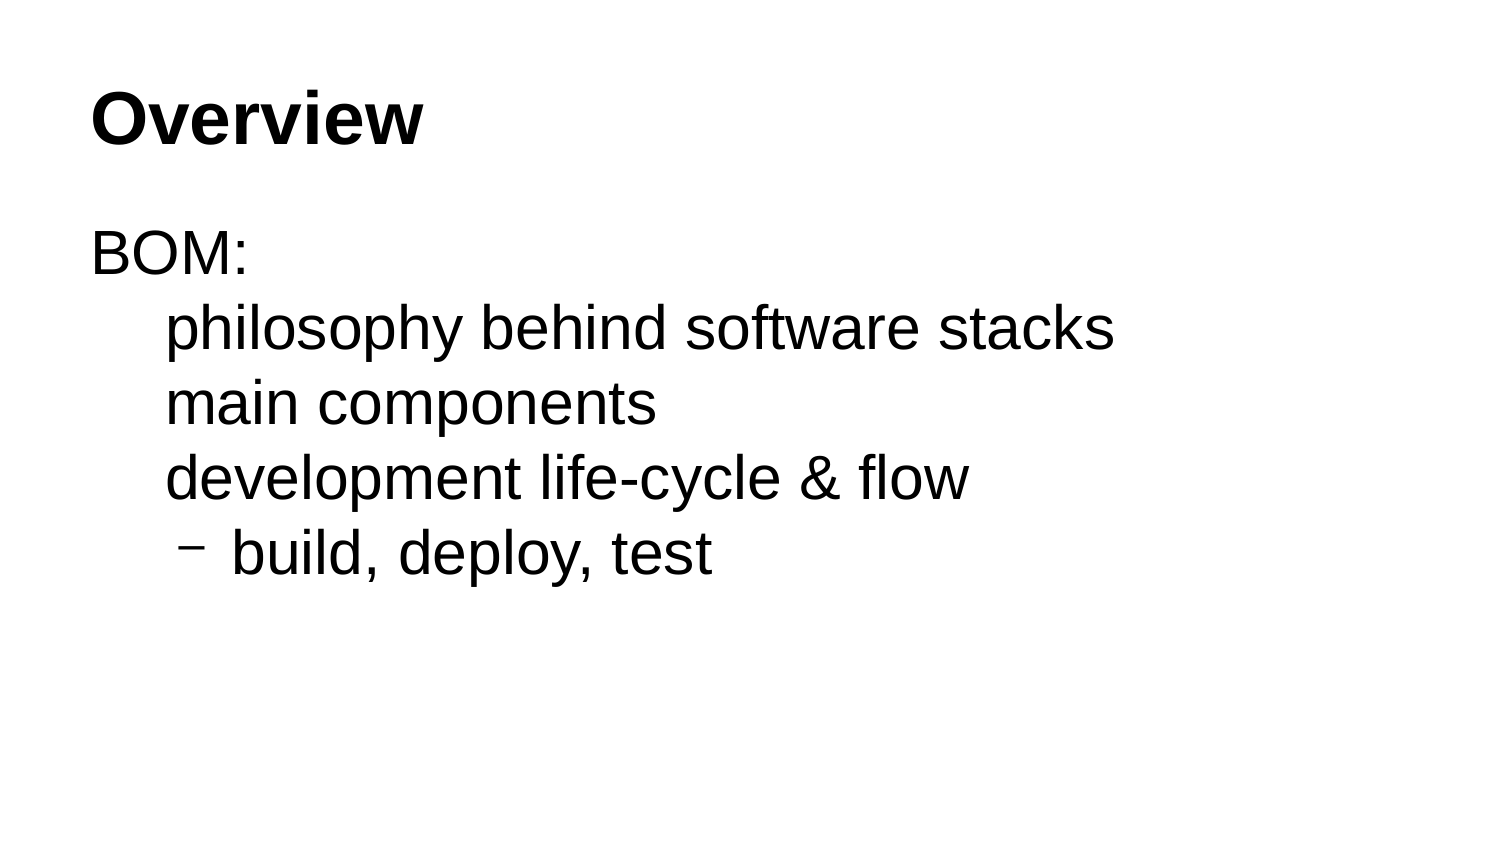

# Overview
BOM:
philosophy behind software stacks
main components
development life-cycle & flow
build, deploy, test